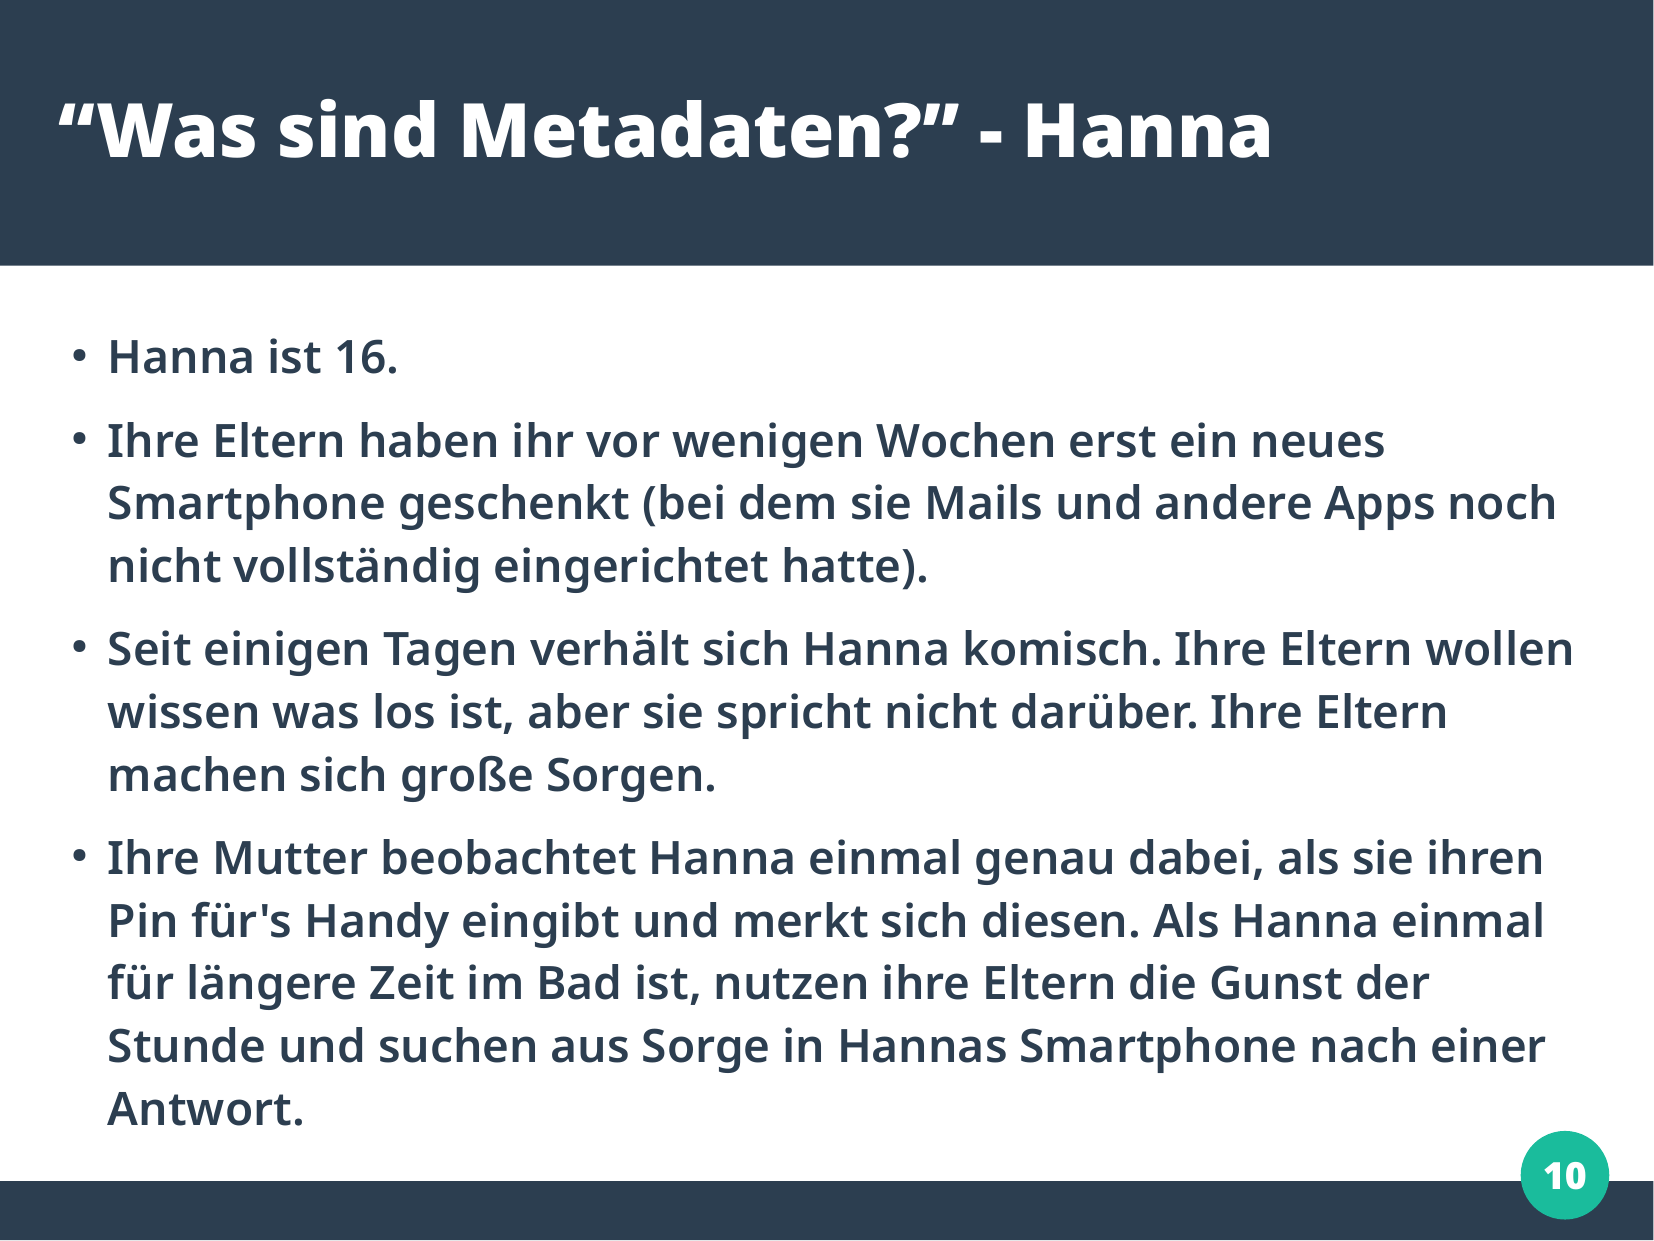

# “Was sind Metadaten?” - Hanna
Hanna ist 16.
Ihre Eltern haben ihr vor wenigen Wochen erst ein neues Smartphone geschenkt (bei dem sie Mails und andere Apps noch nicht vollständig eingerichtet hatte).
Seit einigen Tagen verhält sich Hanna komisch. Ihre Eltern wollen wissen was los ist, aber sie spricht nicht darüber. Ihre Eltern machen sich große Sorgen.
Ihre Mutter beobachtet Hanna einmal genau dabei, als sie ihren Pin für's Handy eingibt und merkt sich diesen. Als Hanna einmal für längere Zeit im Bad ist, nutzen ihre Eltern die Gunst der Stunde und suchen aus Sorge in Hannas Smartphone nach einer Antwort.
10